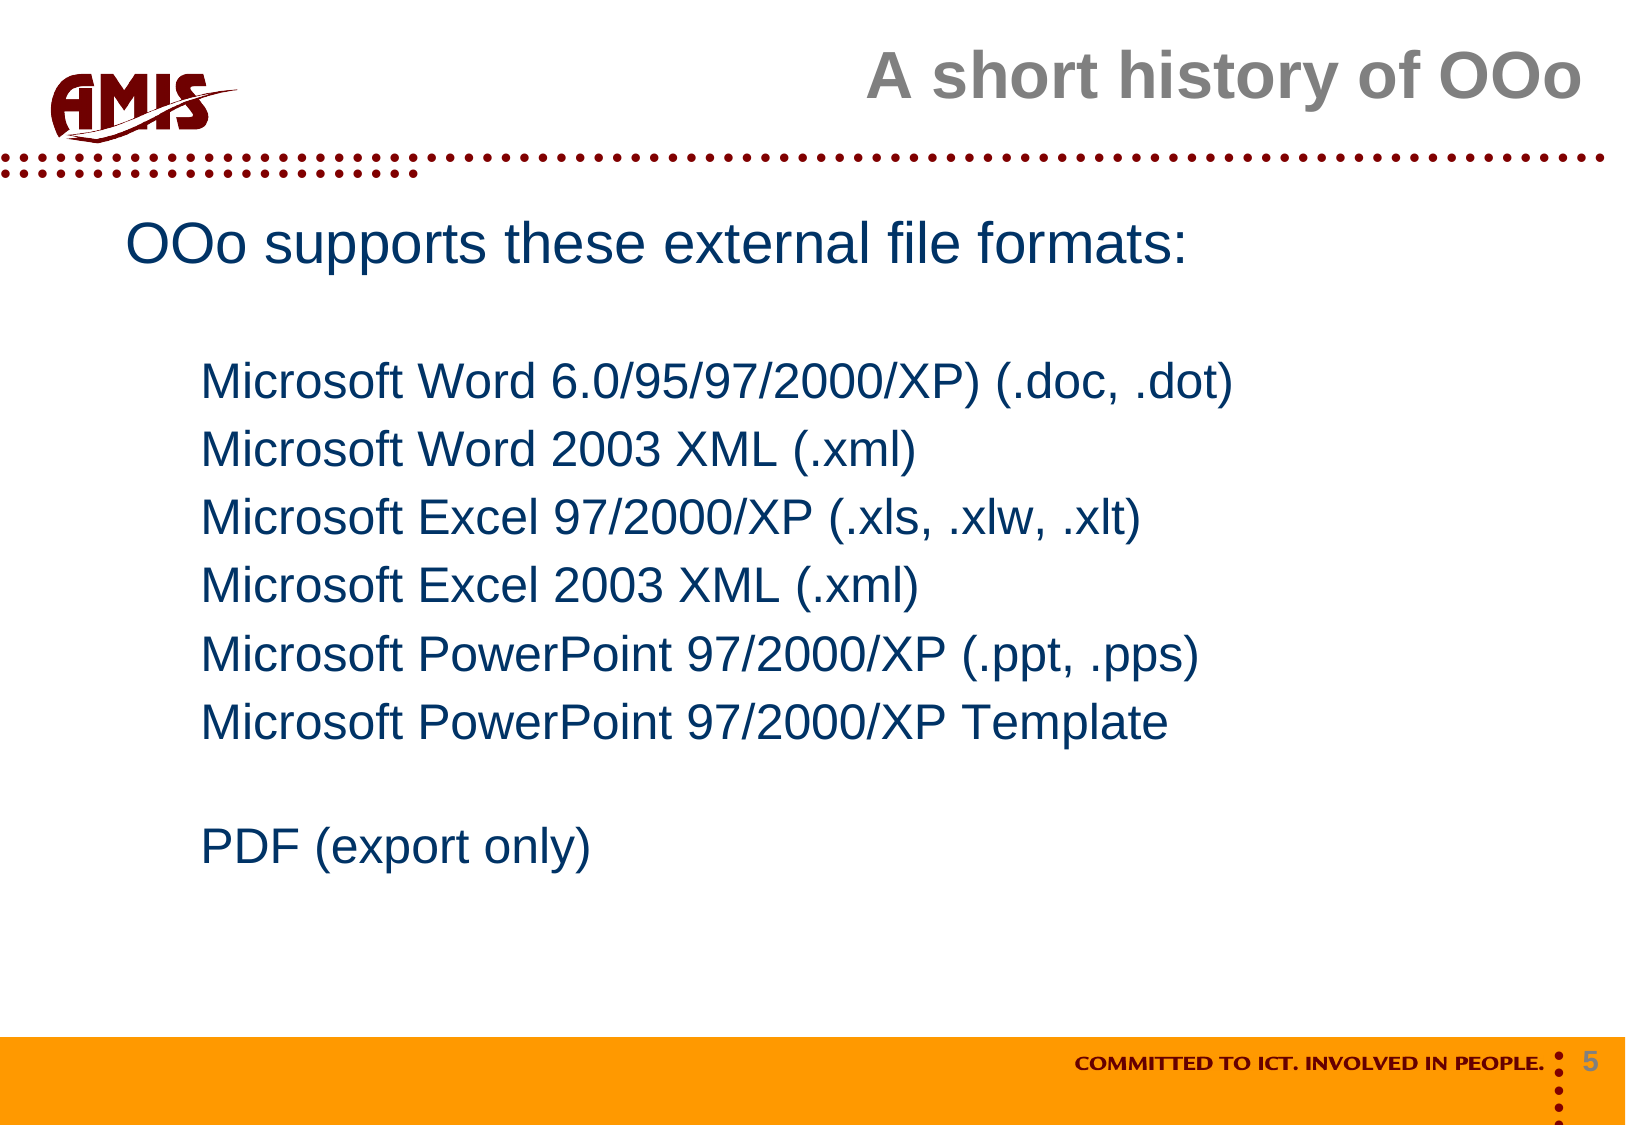

# A short history of OOo
OOo supports these external file formats:
Microsoft Word 6.0/95/97/2000/XP) (.doc, .dot)
Microsoft Word 2003 XML (.xml)
Microsoft Excel 97/2000/XP (.xls, .xlw, .xlt)
Microsoft Excel 2003 XML (.xml)
Microsoft PowerPoint 97/2000/XP (.ppt, .pps)
Microsoft PowerPoint 97/2000/XP Template
PDF (export only)